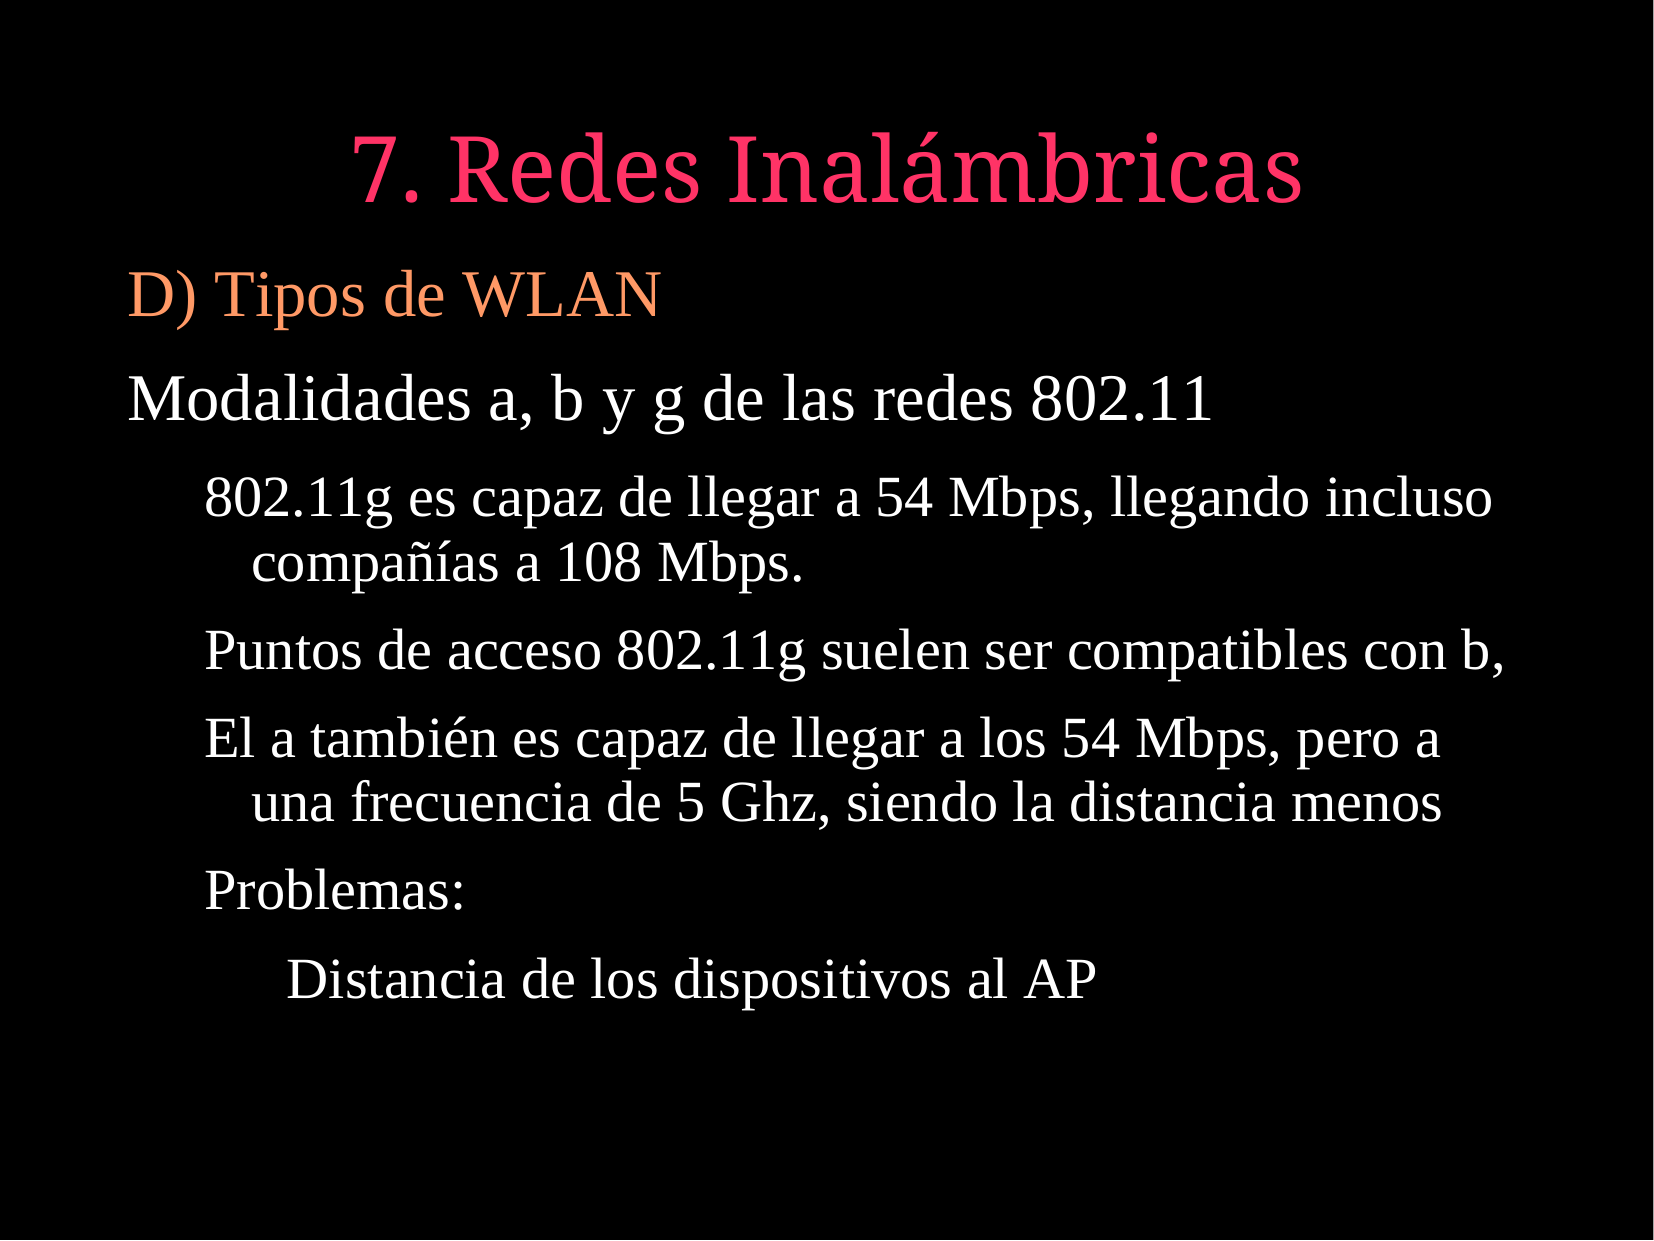

# 7. Redes Inalámbricas
D) Tipos de WLAN
Modalidades a, b y g de las redes 802.11
802.11g es capaz de llegar a 54 Mbps, llegando incluso compañías a 108 Mbps.
Puntos de acceso 802.11g suelen ser compatibles con b,
El a también es capaz de llegar a los 54 Mbps, pero a una frecuencia de 5 Ghz, siendo la distancia menos
Problemas:
Distancia de los dispositivos al AP